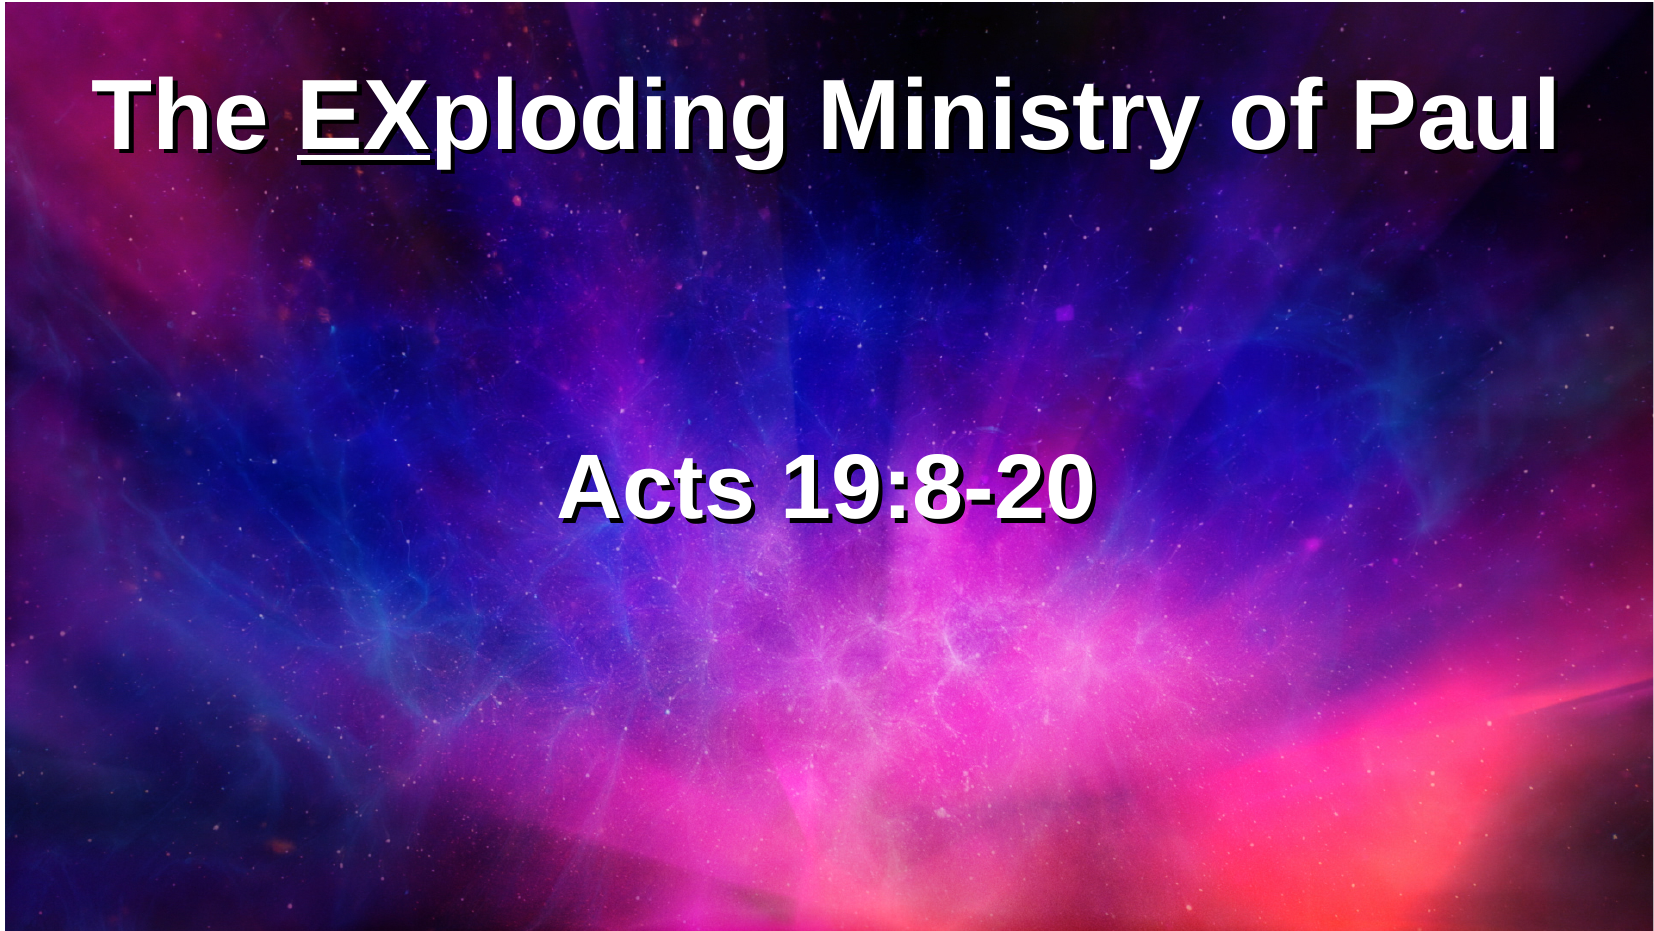

# The EXploding Ministry of Paul
Acts 19:8-20